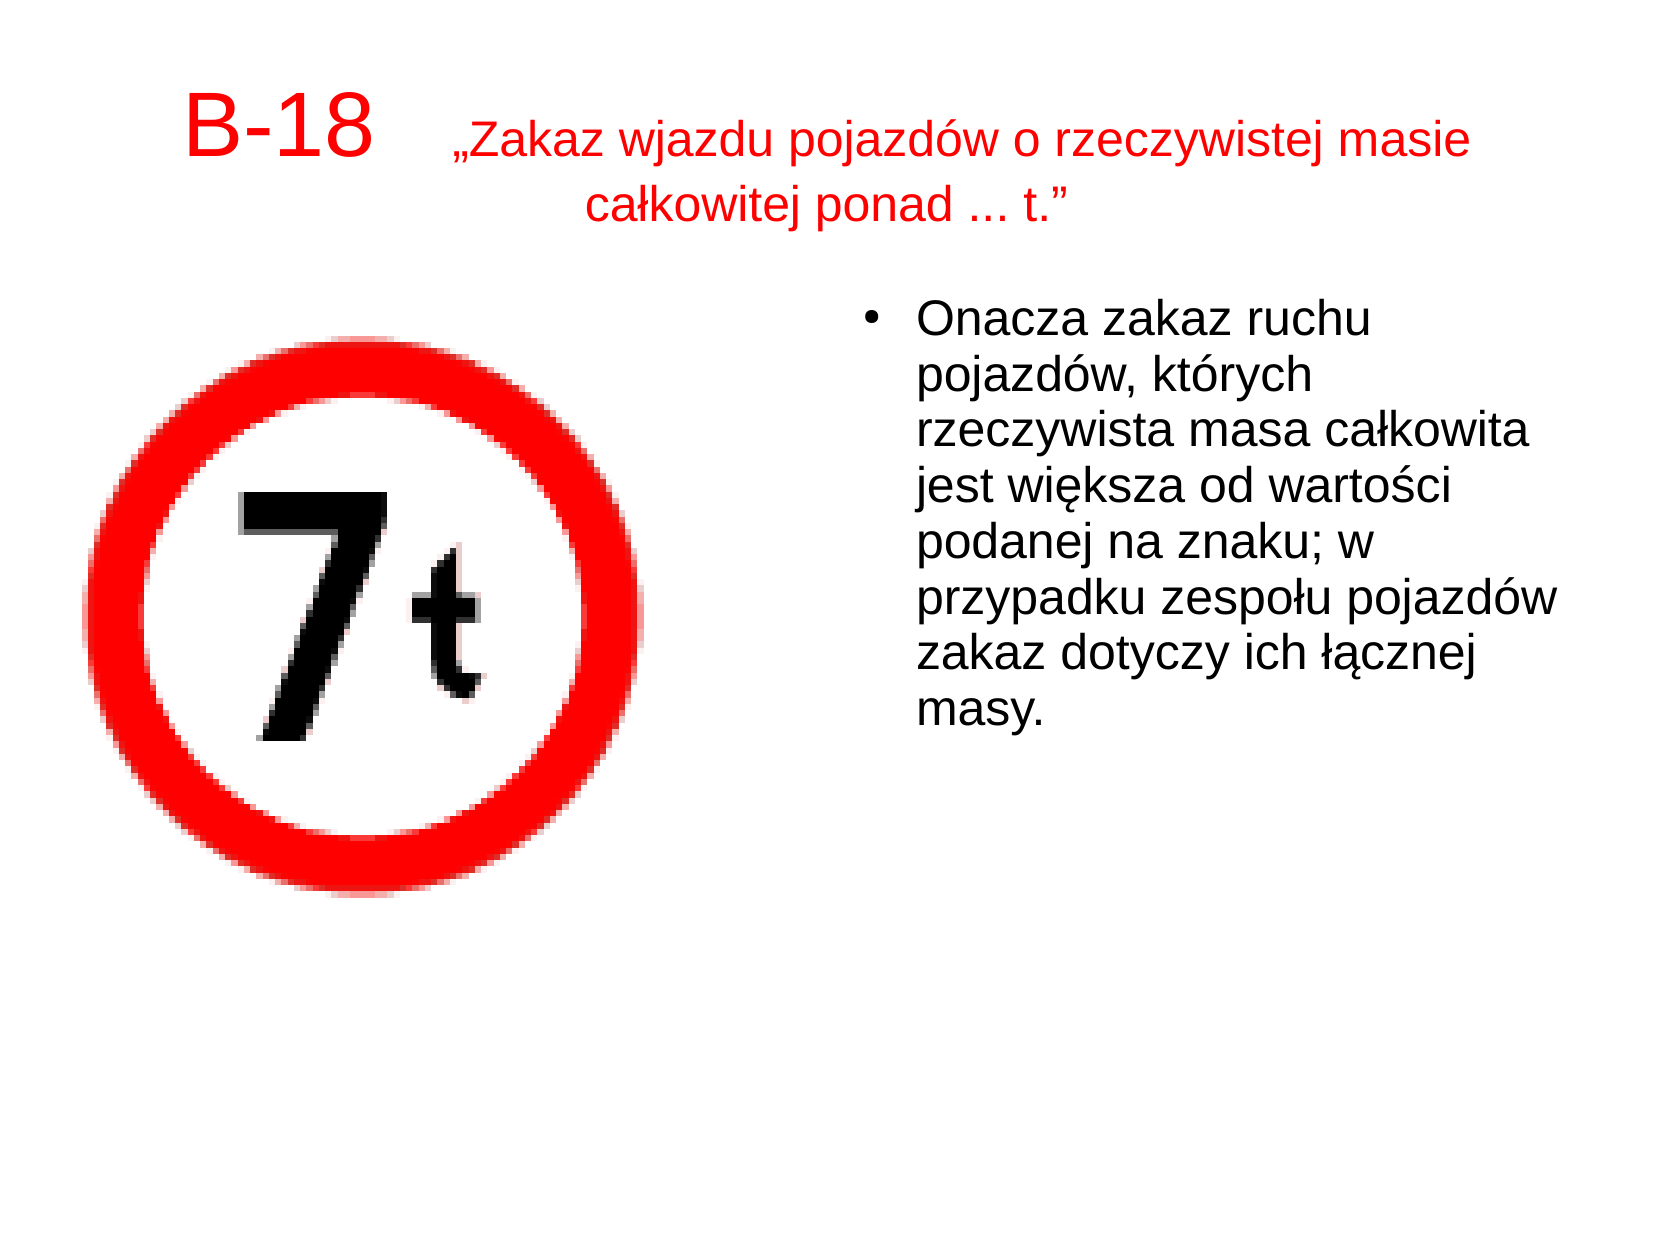

# B-18 „Zakaz wjazdu pojazdów o rzeczywistej masie całkowitej ponad ... t.”
Onacza zakaz ruchu pojazdów, których rzeczywista masa całkowita jest większa od wartości podanej na znaku; w przypadku zespołu pojazdów zakaz dotyczy ich łącznej masy.